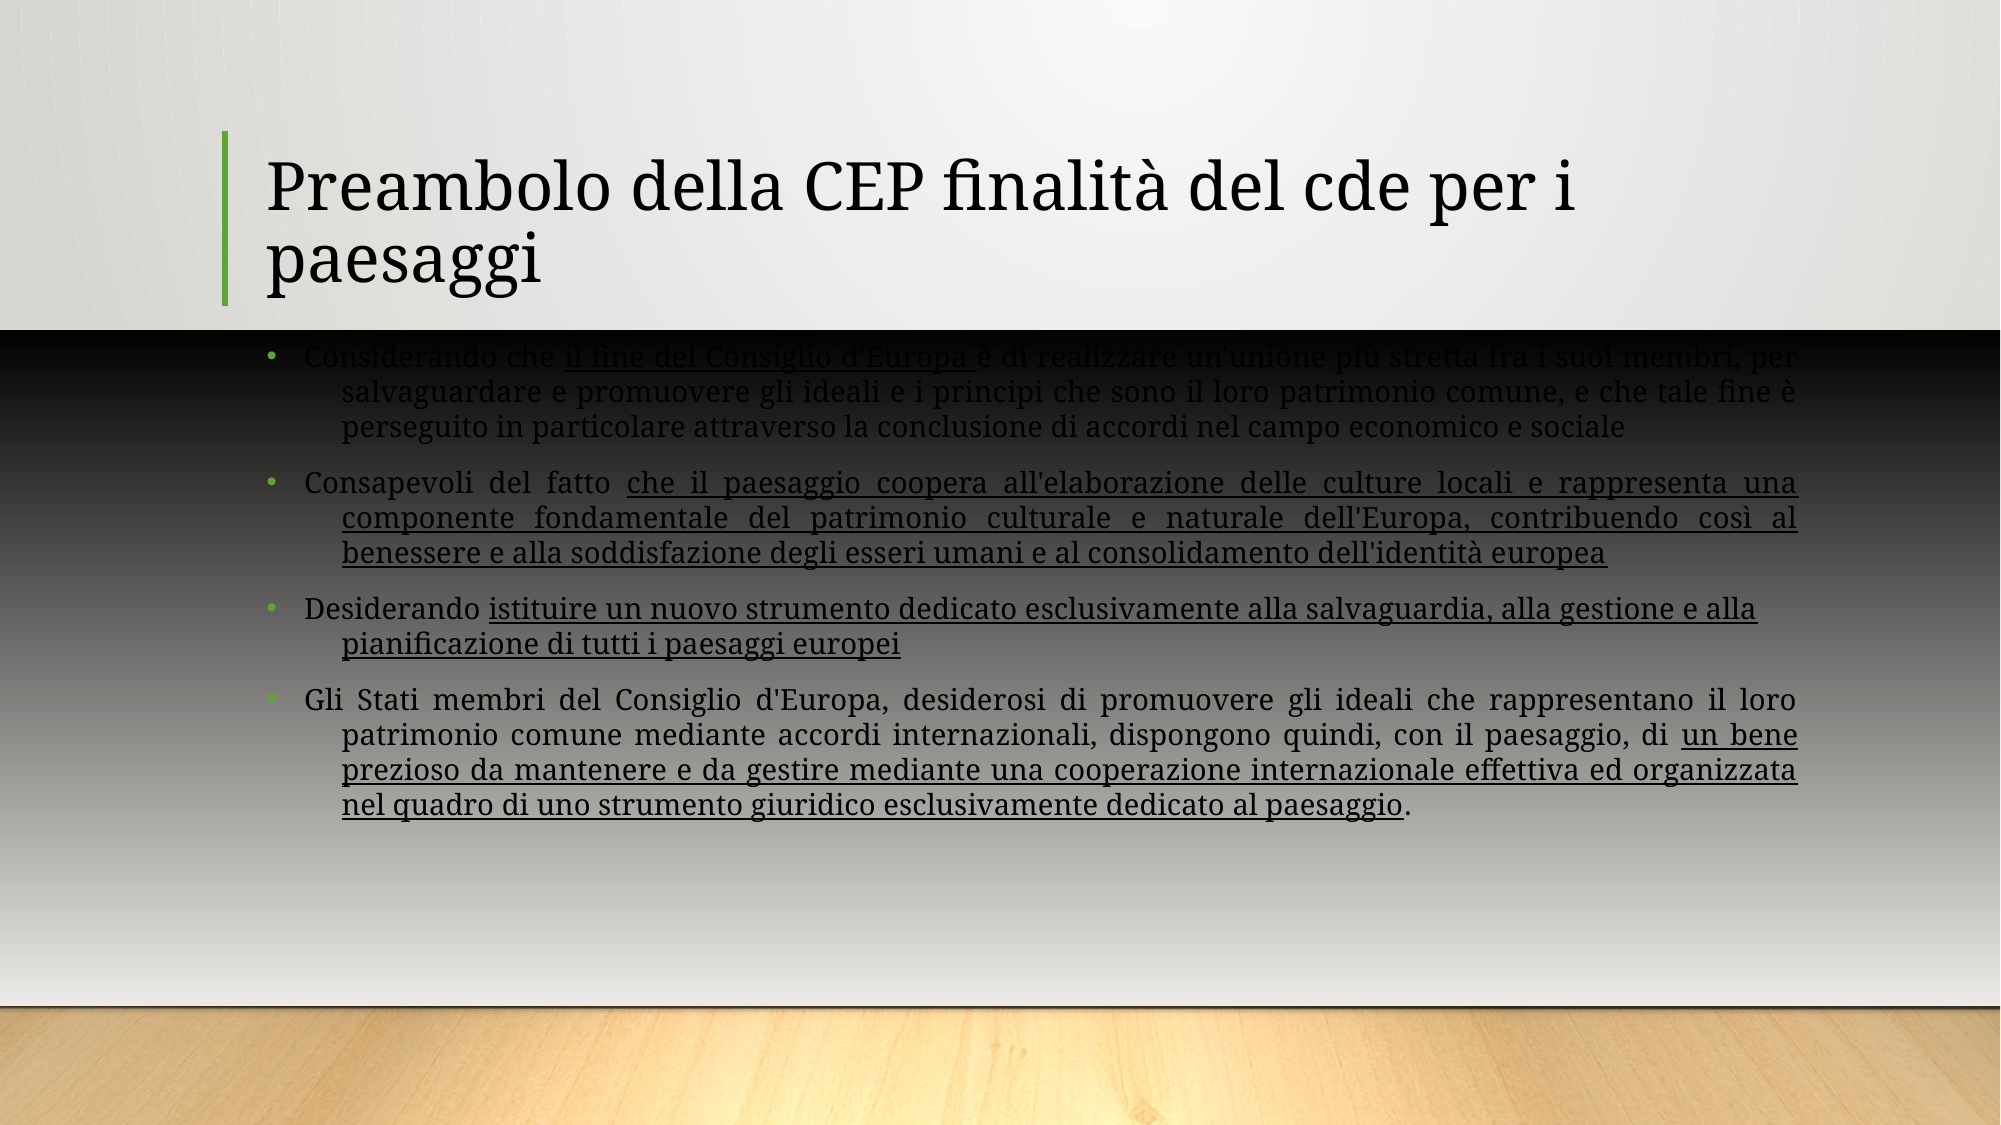

# Preambolo della CEP finalità del cde per i paesaggi
Considerando che il fine del Consiglio d'Europa è di realizzare un'unione più stretta fra i suoi membri, per salvaguardare e promuovere gli ideali e i principi che sono il loro patrimonio comune, e che tale fine è perseguito in particolare attraverso la conclusione di accordi nel campo economico e sociale
Consapevoli del fatto che il paesaggio coopera all'elaborazione delle culture locali e rappresenta una componente fondamentale del patrimonio culturale e naturale dell'Europa, contribuendo così al benessere e alla soddisfazione degli esseri umani e al consolidamento dell'identità europea
Desiderando istituire un nuovo strumento dedicato esclusivamente alla salvaguardia, alla gestione e alla pianificazione di tutti i paesaggi europei
Gli Stati membri del Consiglio d'Europa, desiderosi di promuovere gli ideali che rappresentano il loro patrimonio comune mediante accordi internazionali, dispongono quindi, con il paesaggio, di un bene prezioso da mantenere e da gestire mediante una cooperazione internazionale effettiva ed organizzata nel quadro di uno strumento giuridico esclusivamente dedicato al paesaggio.